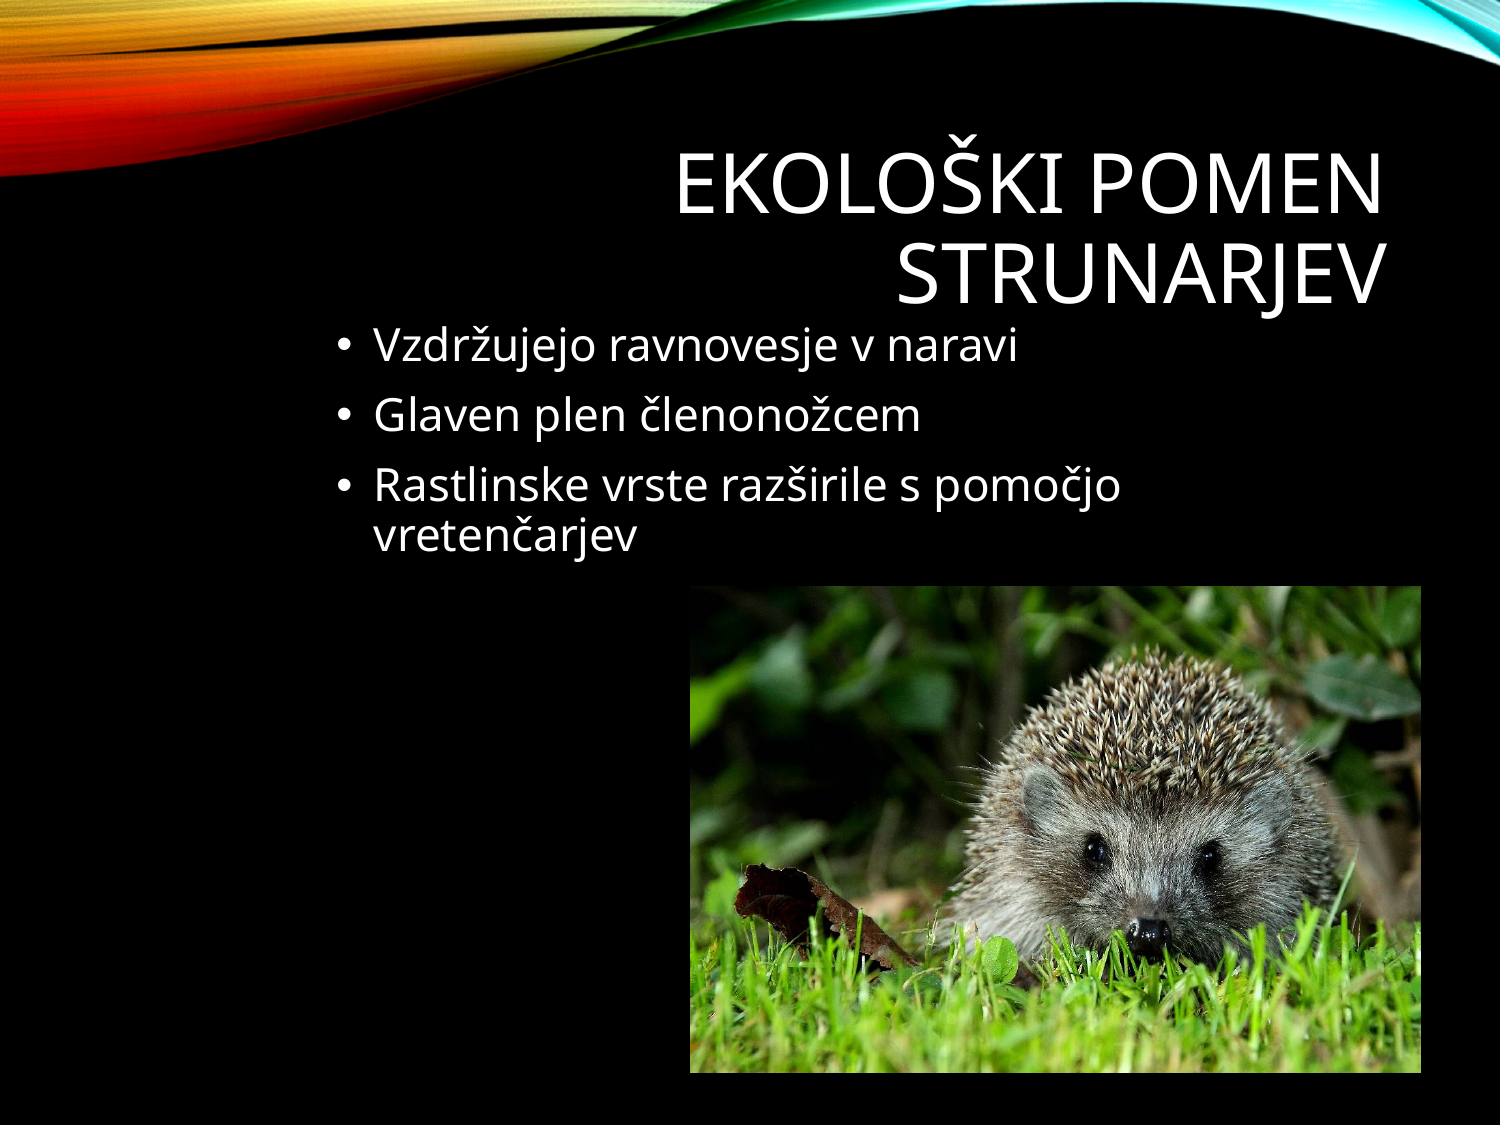

# Ekološki pomen strunarjev
Vzdržujejo ravnovesje v naravi
Glaven plen členonožcem
Rastlinske vrste razširile s pomočjo vretenčarjev